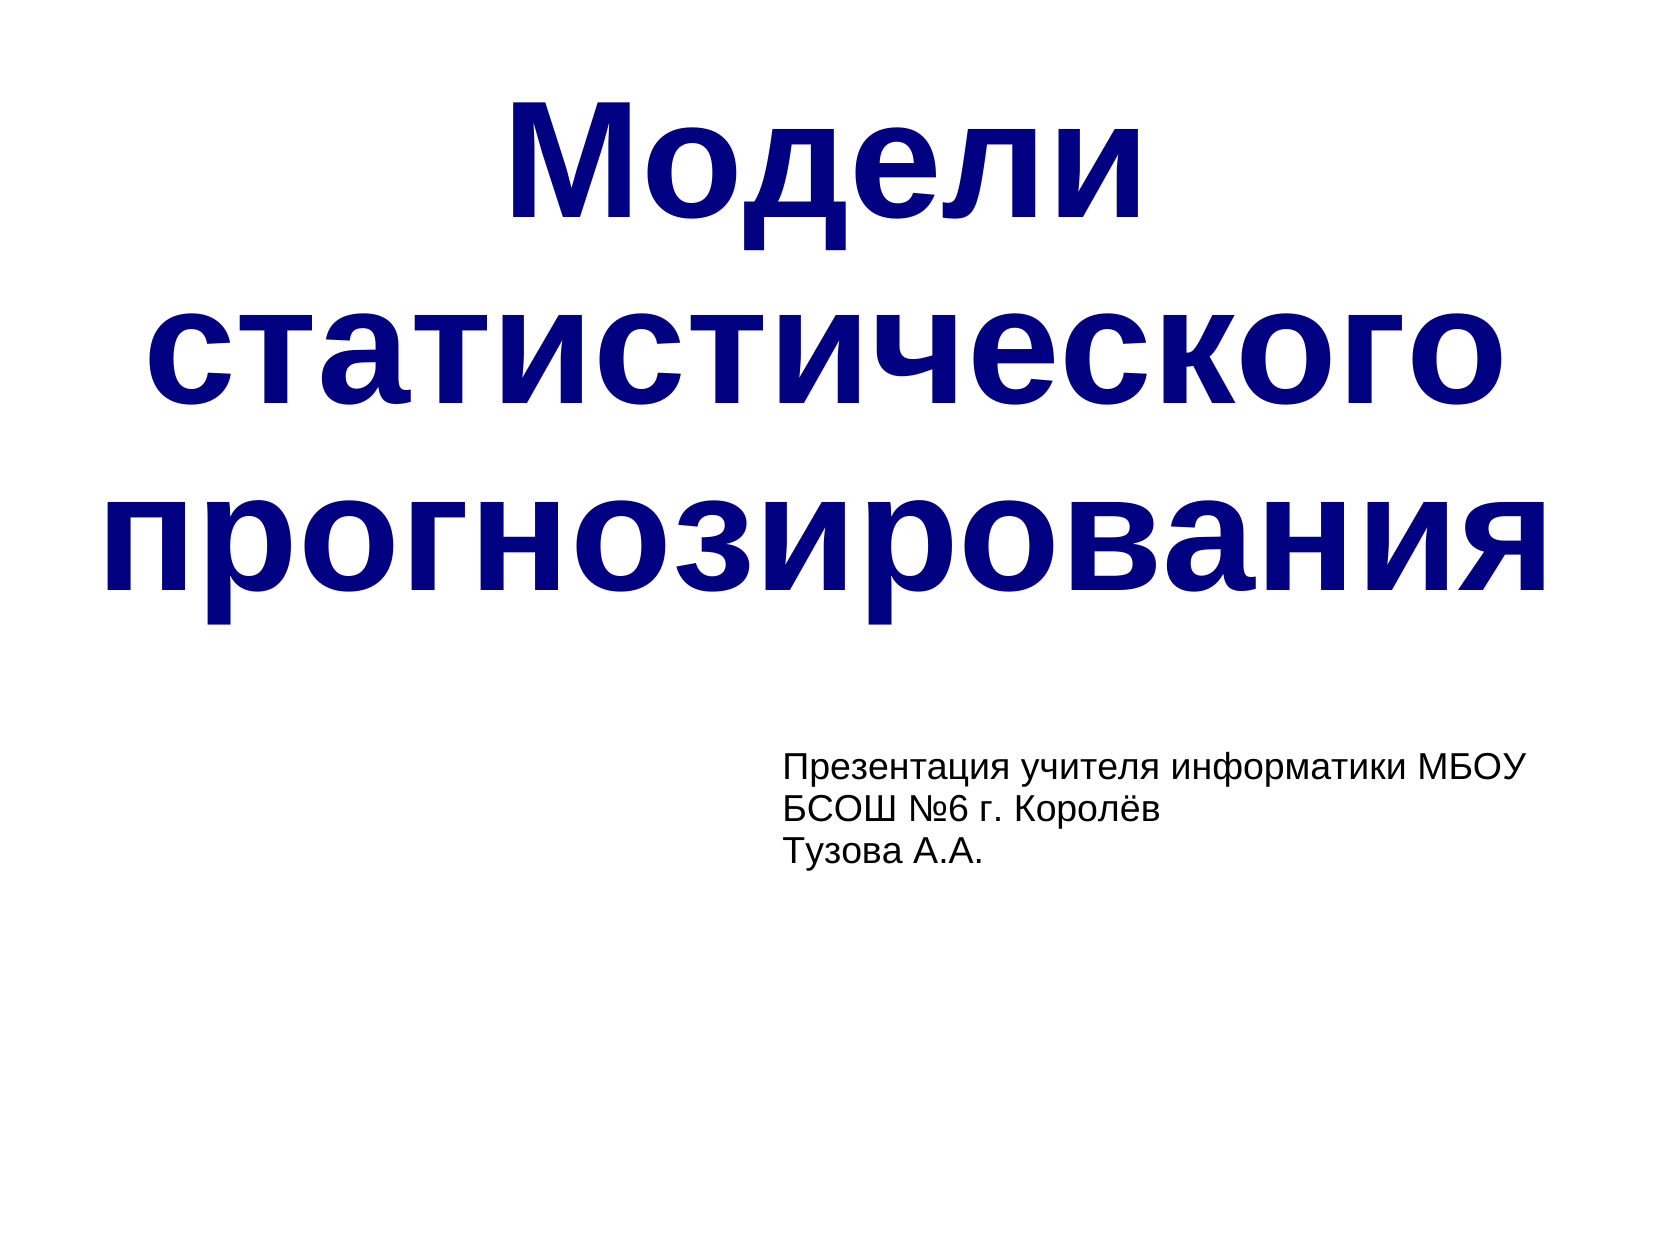

Модели статистического прогнозирования
Презентация учителя информатики МБОУ БСОШ №6 г. Королёв
Тузова А.А.